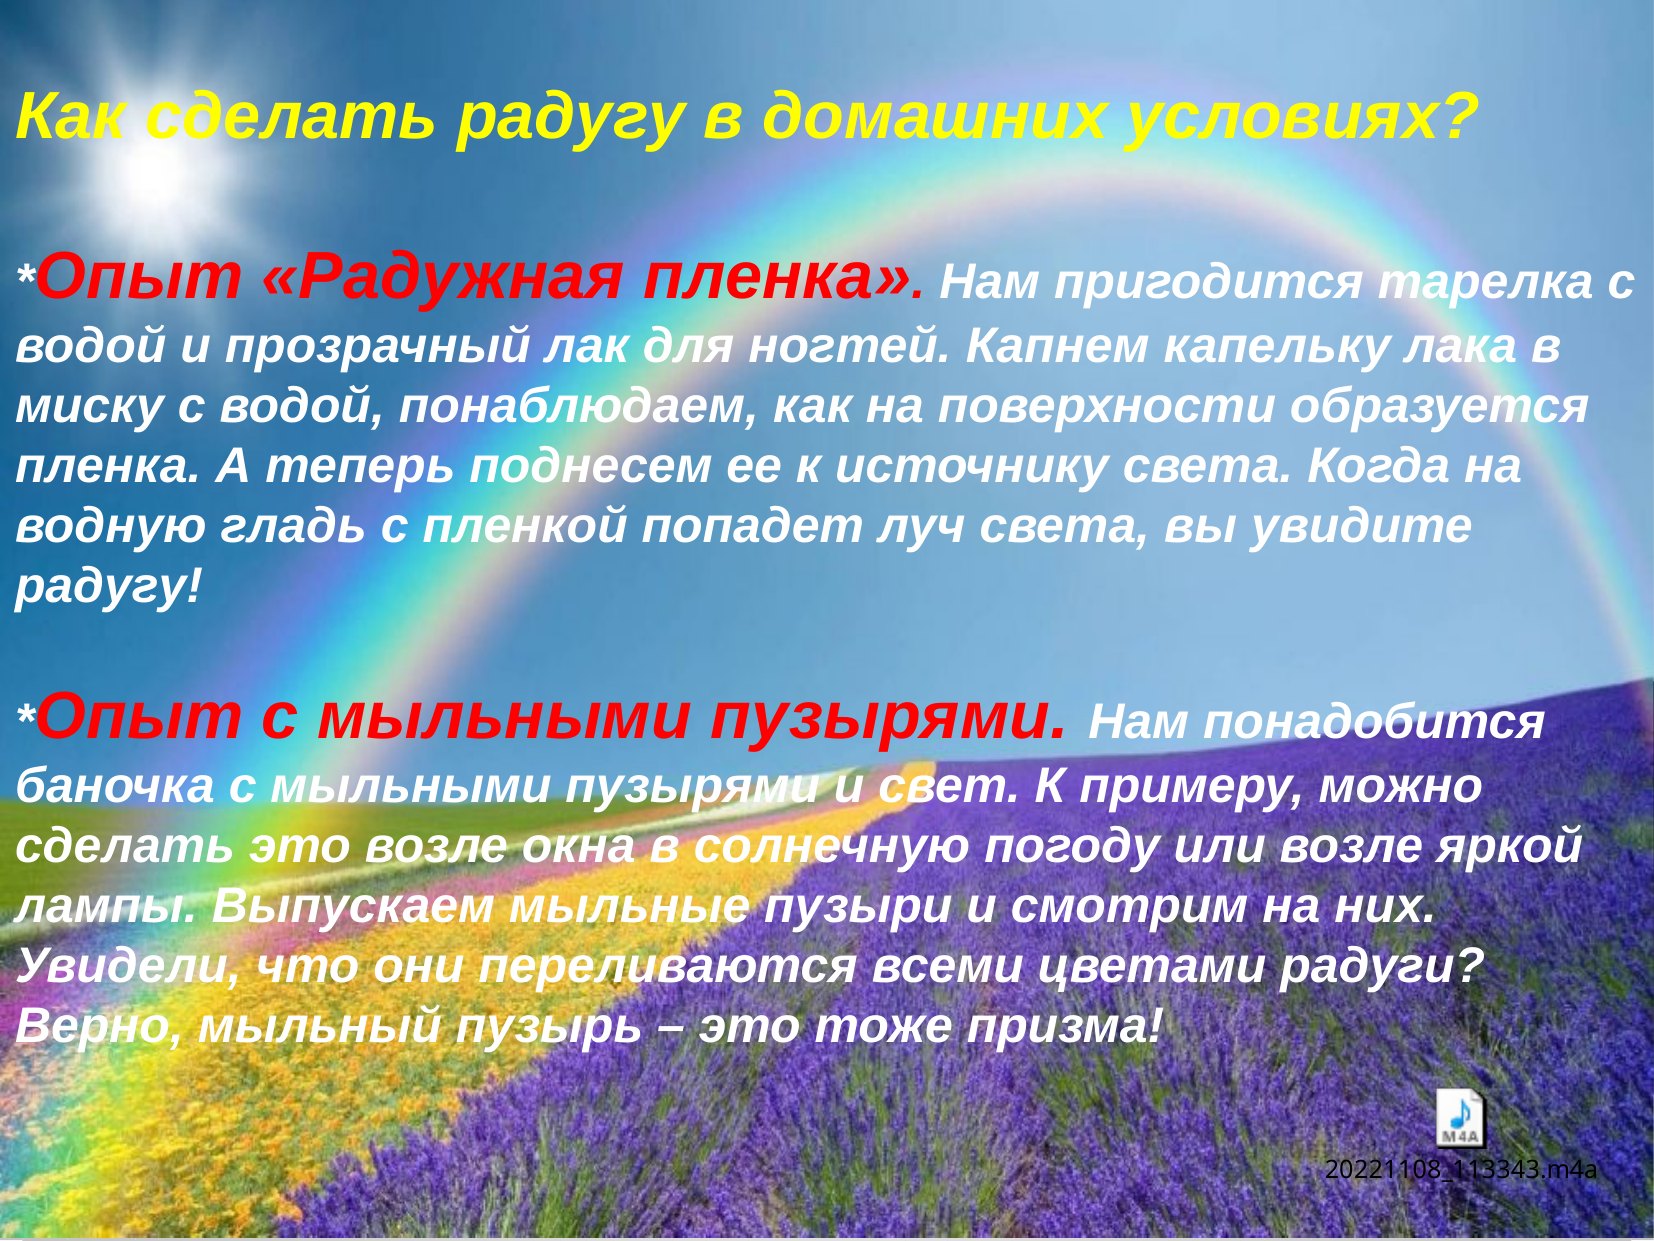

Как сделать радугу в домашних условиях?
*Опыт «Радужная пленка». Нам пригодится тарелка с водой и прозрачный лак для ногтей. Капнем капельку лака в миску с водой, понаблюдаем, как на поверхности образуется пленка. А теперь поднесем ее к источнику света. Когда на водную гладь с пленкой попадет луч света, вы увидите радугу!
*Опыт с мыльными пузырями. Нам понадобится баночка с мыльными пузырями и свет. К примеру, можно сделать это возле окна в солнечную погоду или возле яркой лампы. Выпускаем мыльные пузыри и смотрим на них. Увидели, что они переливаются всеми цветами радуги? Верно, мыльный пузырь – это тоже призма!